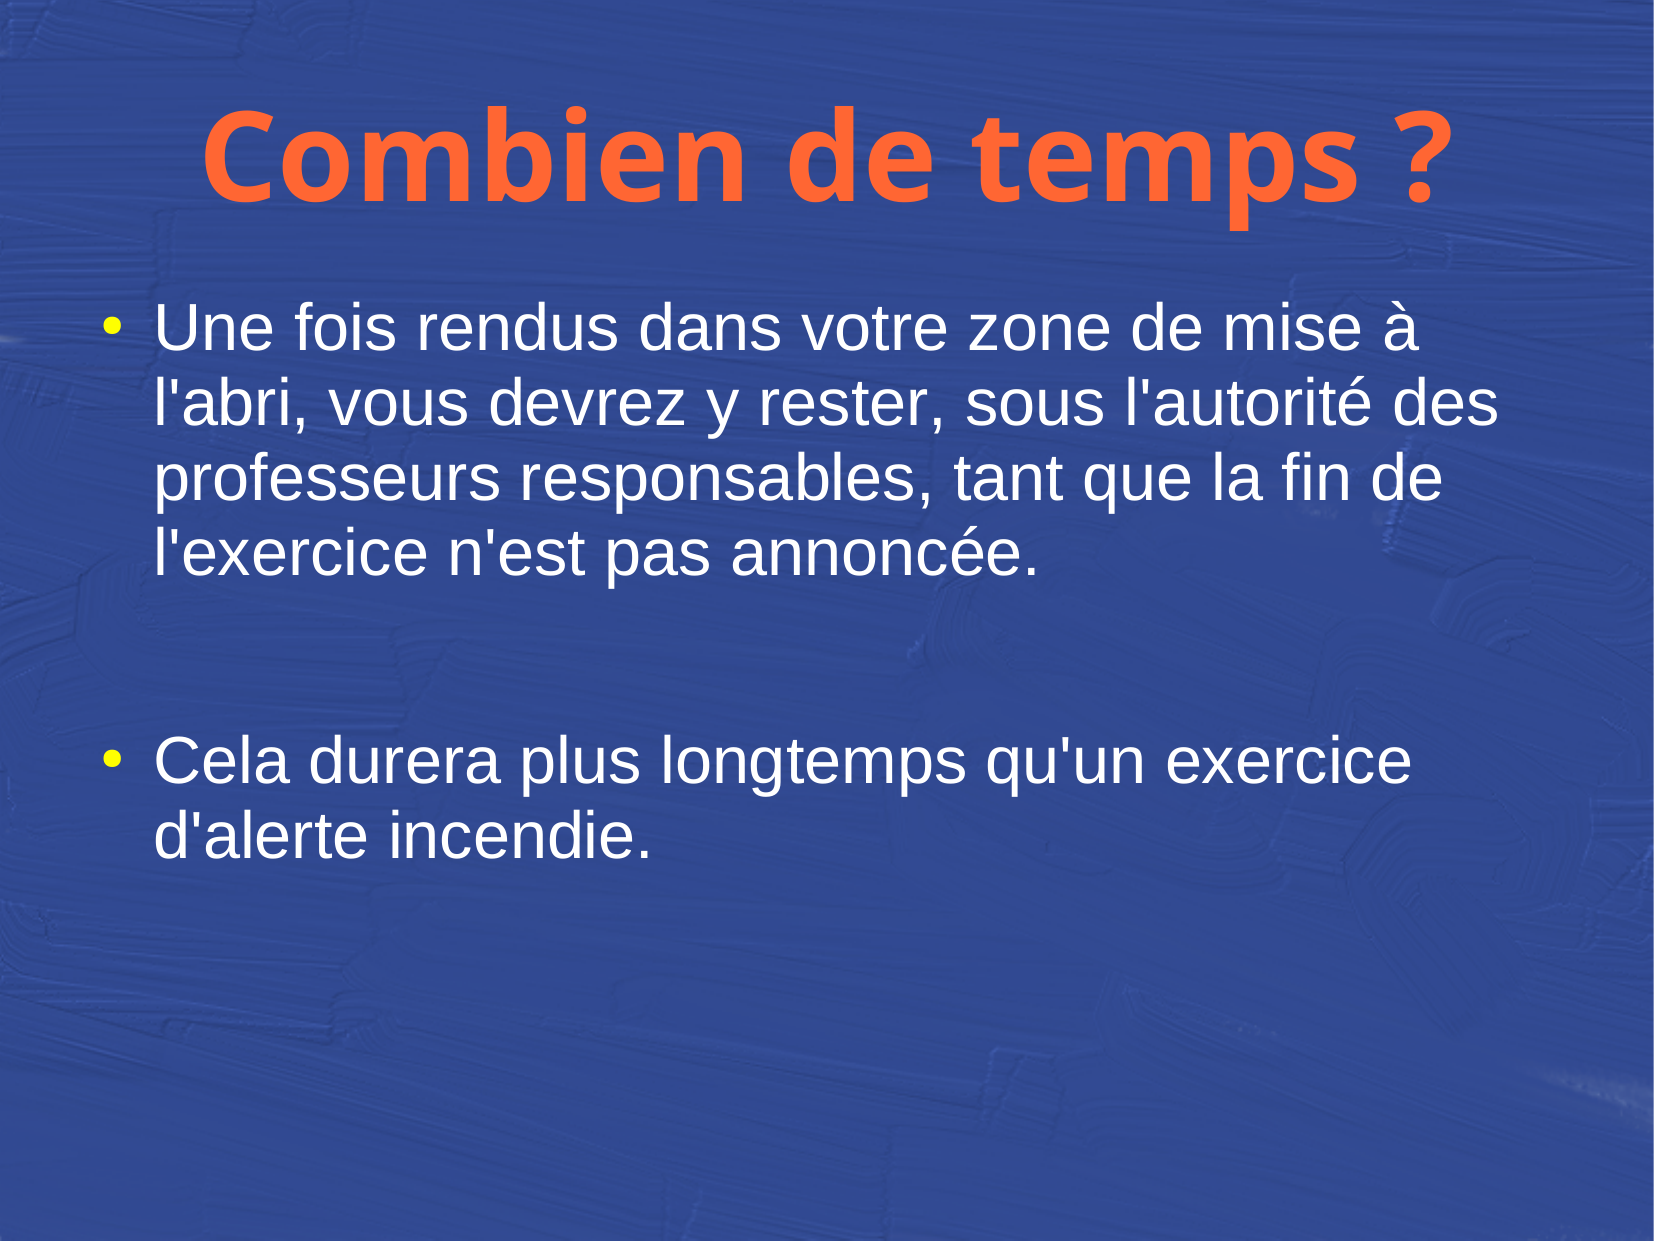

# Combien de temps ?
Une fois rendus dans votre zone de mise à l'abri, vous devrez y rester, sous l'autorité des professeurs responsables, tant que la fin de l'exercice n'est pas annoncée.
Cela durera plus longtemps qu'un exercice d'alerte incendie.